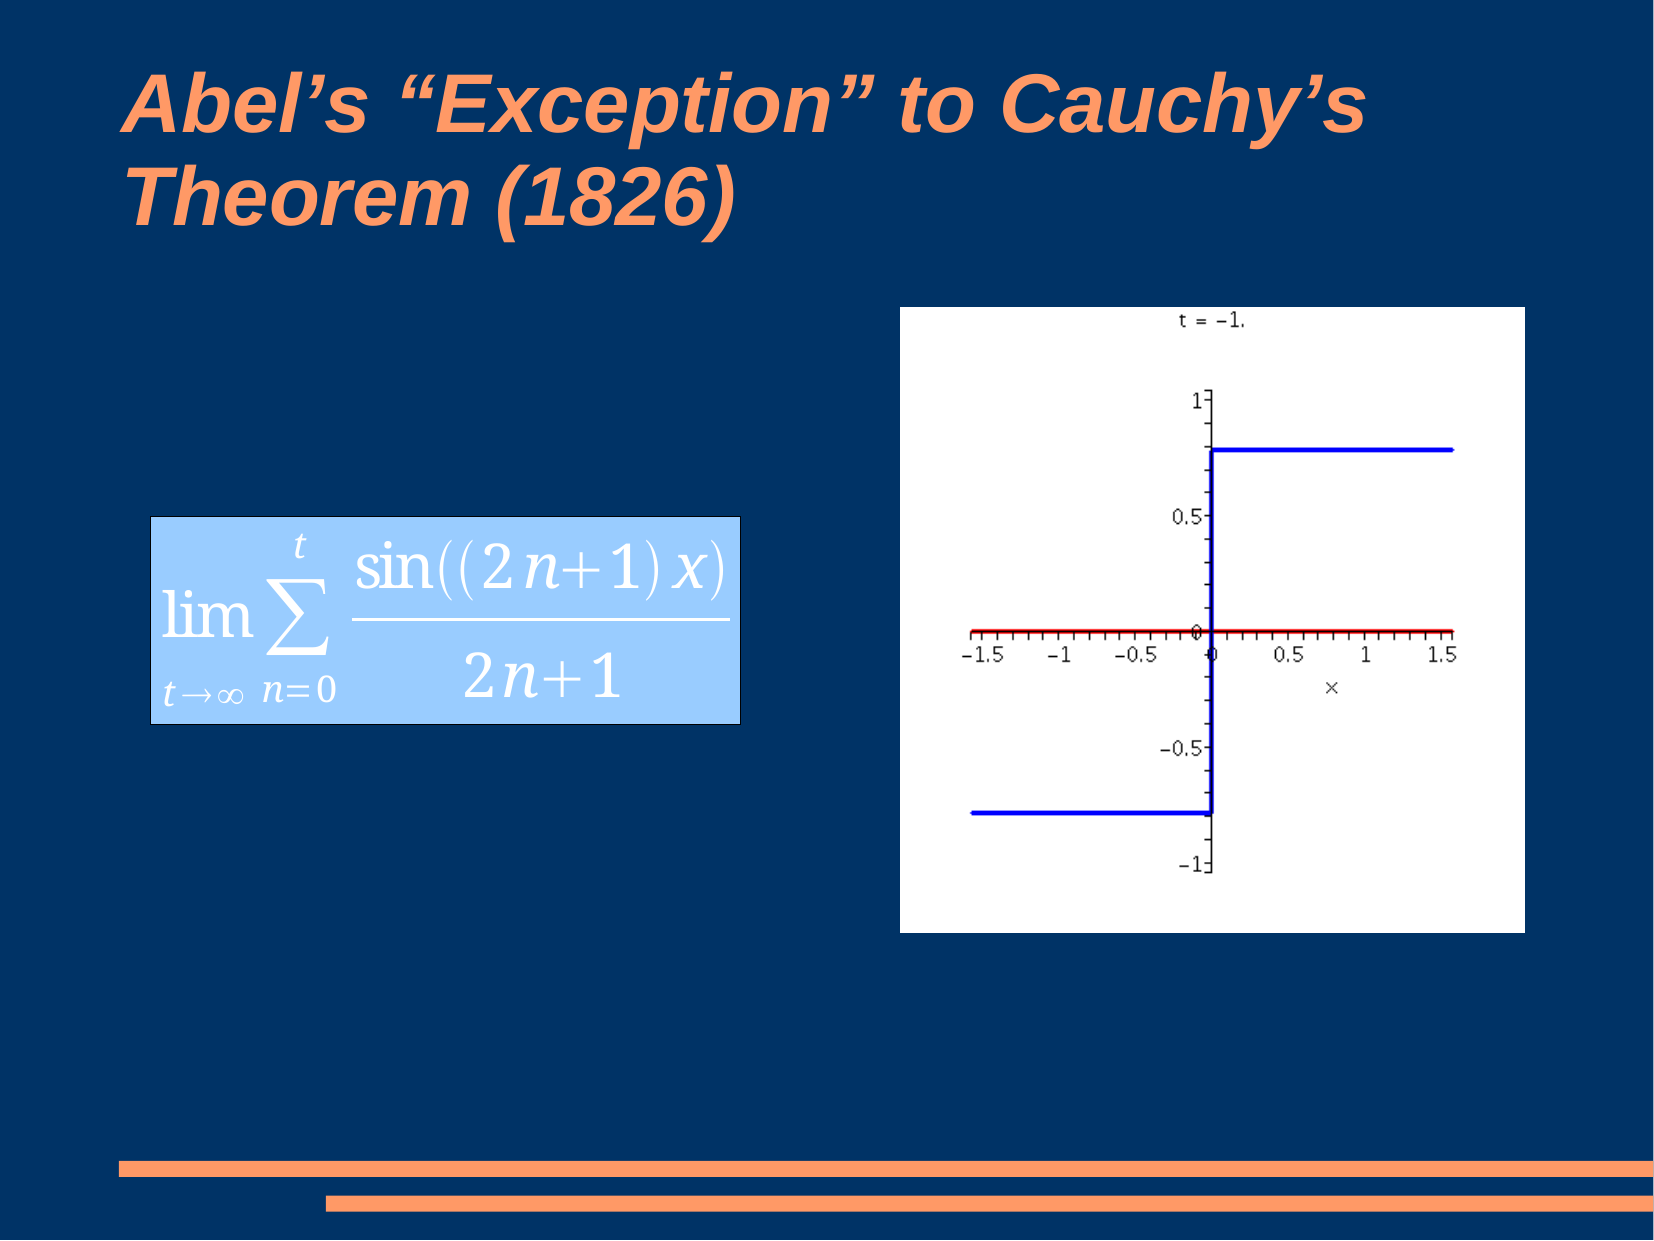

# Abel’s “Exception” to Cauchy’s Theorem (1826)